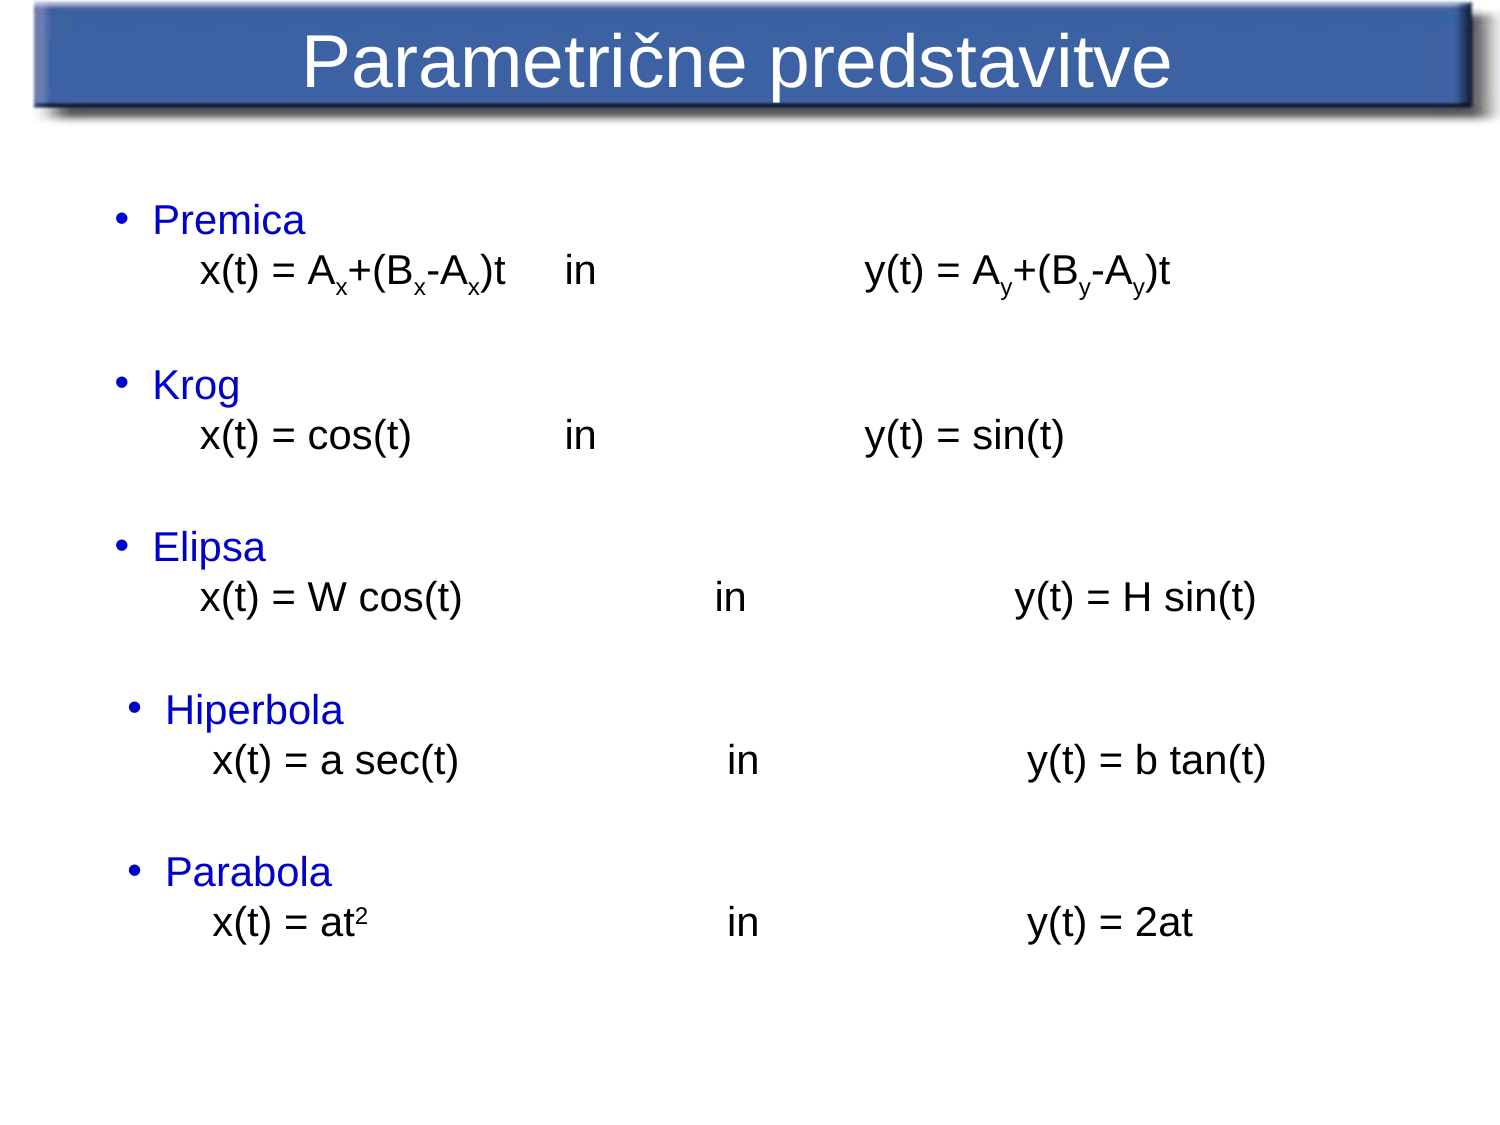

# Parametrične predstavitve
Premica
x(t) = Ax+(Bx-Ax)t	in		y(t) = Ay+(By-Ay)t
Krog
x(t) = cos(t)		in 		y(t) = sin(t)
Elipsa
x(t) = W cos(t)		in		y(t) = H sin(t)
Hiperbola
x(t) = a sec(t)		in		y(t) = b tan(t)
Parabola
x(t) = at2			in		y(t) = 2at